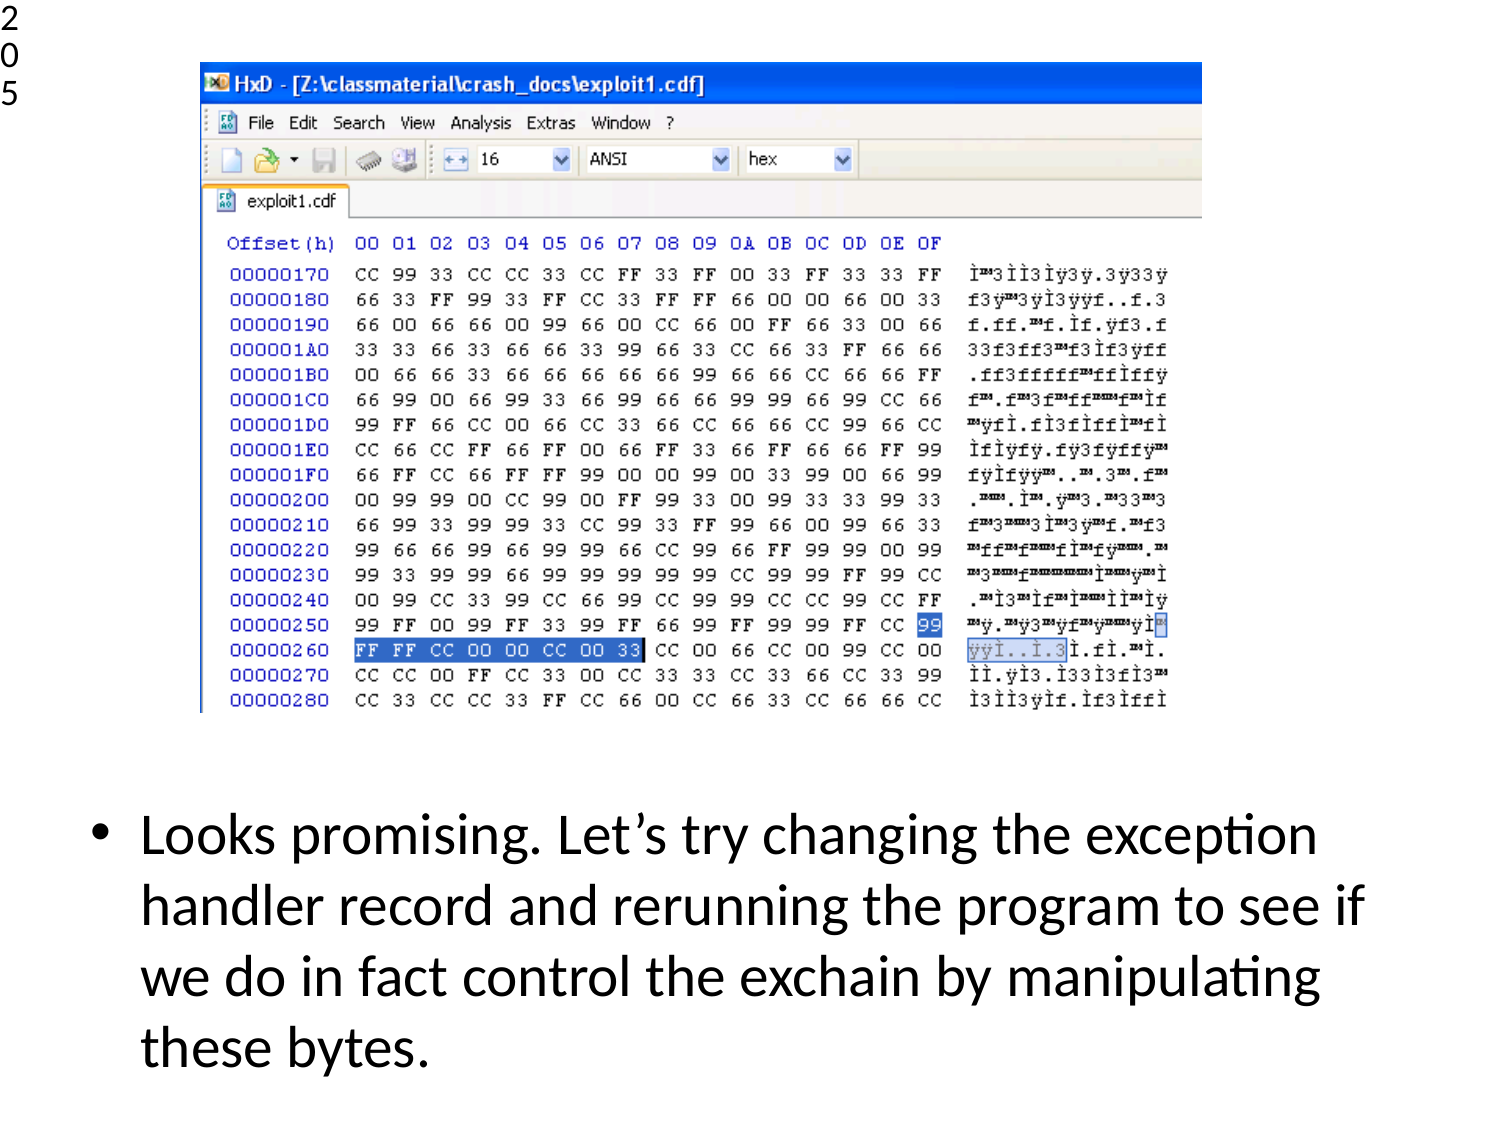

# Looks promising. Let’s try changing the exception handler record and rerunning the program to see if we do in fact control the exchain by manipulating these bytes.